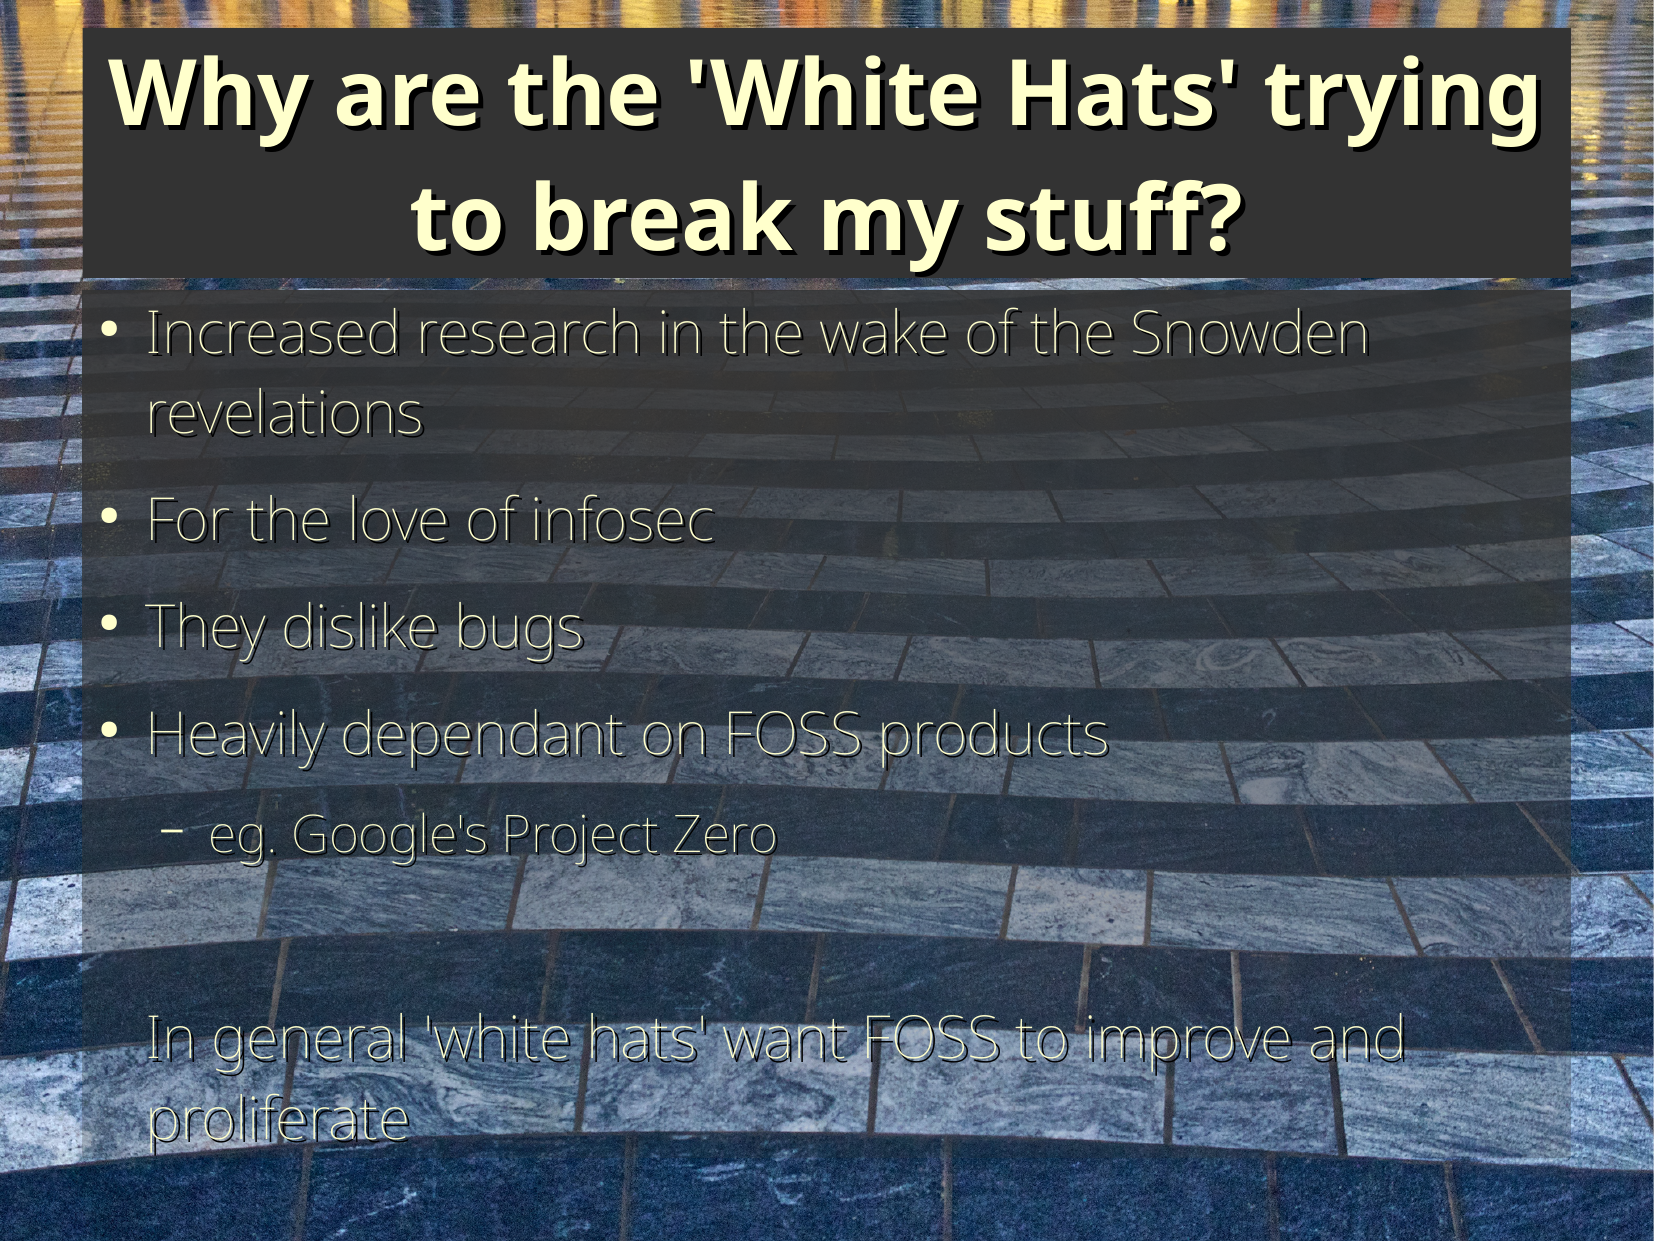

# Why are the 'White Hats' trying to break my stuff?
Increased research in the wake of the Snowden revelations
For the love of infosec
They dislike bugs
Heavily dependant on FOSS products
eg. Google's Project Zero
In general 'white hats' want FOSS to improve and proliferate